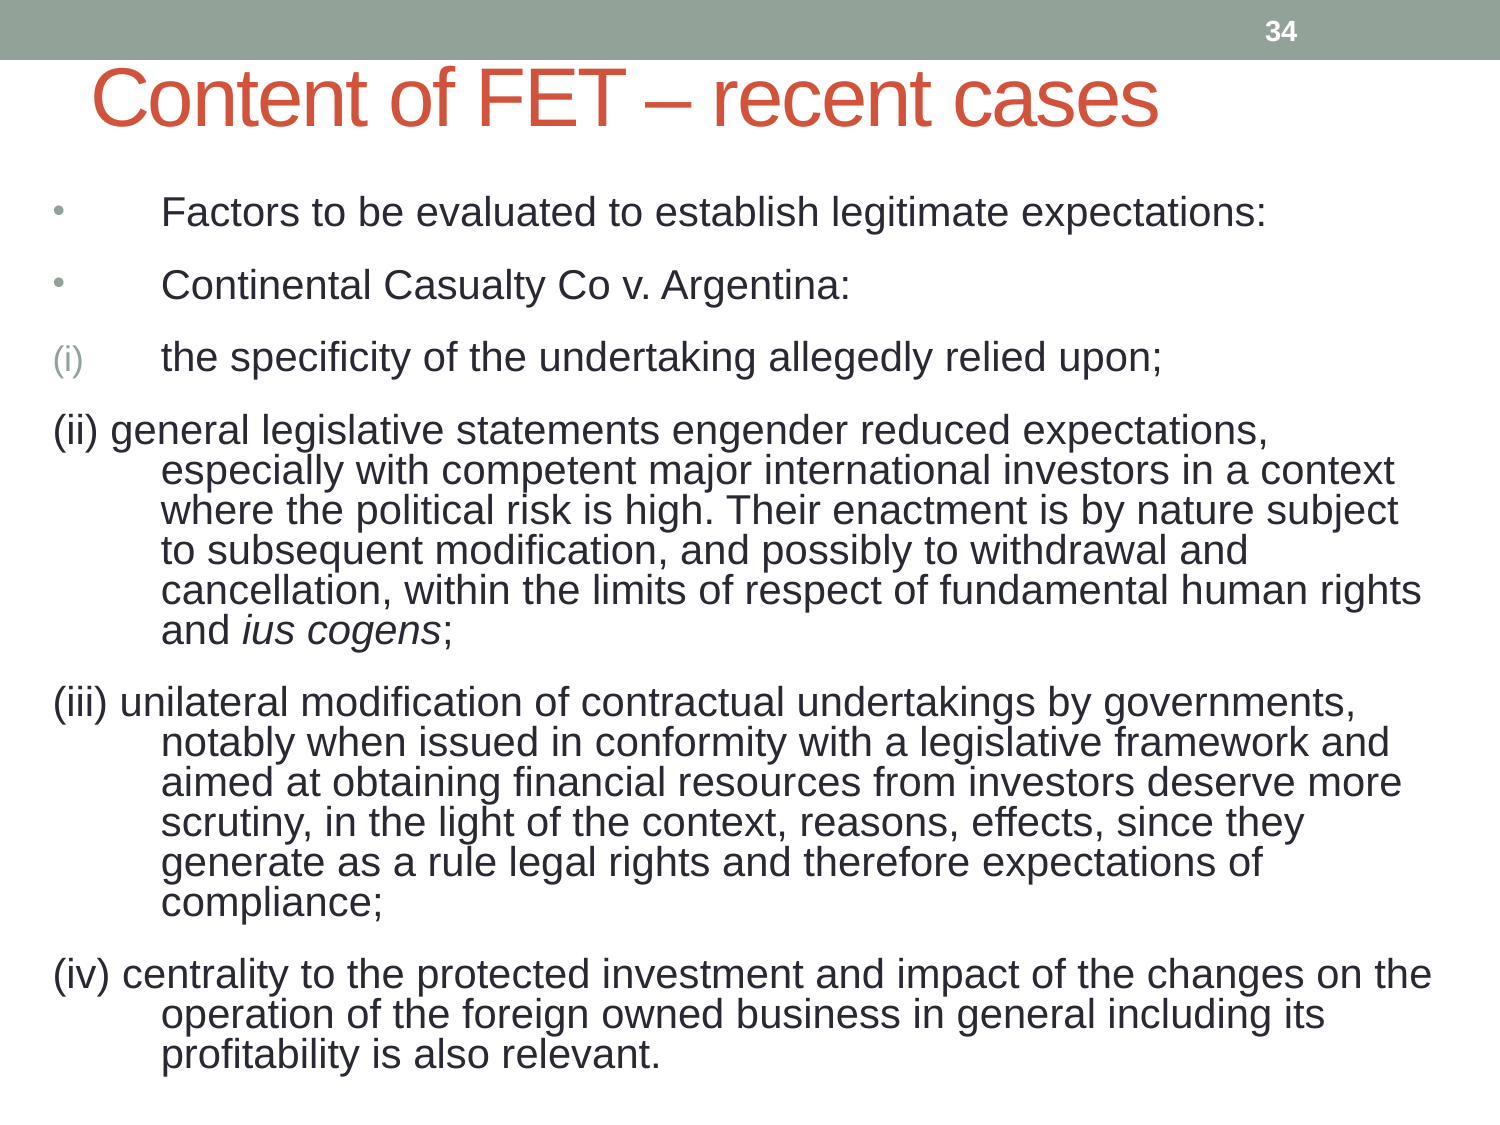

# Content of FET – recent cases
Factors to be evaluated to establish legitimate expectations:
Continental Casualty Co v. Argentina:
the specificity of the undertaking allegedly relied upon;
(ii) general legislative statements engender reduced expectations, especially with competent major international investors in a context where the political risk is high. Their enactment is by nature subject to subsequent modification, and possibly to withdrawal and cancellation, within the limits of respect of fundamental human rights and ius cogens;
(iii) unilateral modification of contractual undertakings by governments, notably when issued in conformity with a legislative framework and aimed at obtaining financial resources from investors deserve more scrutiny, in the light of the context, reasons, effects, since they generate as a rule legal rights and therefore expectations of compliance;
(iv) centrality to the protected investment and impact of the changes on the operation of the foreign owned business in general including its profitability is also relevant.